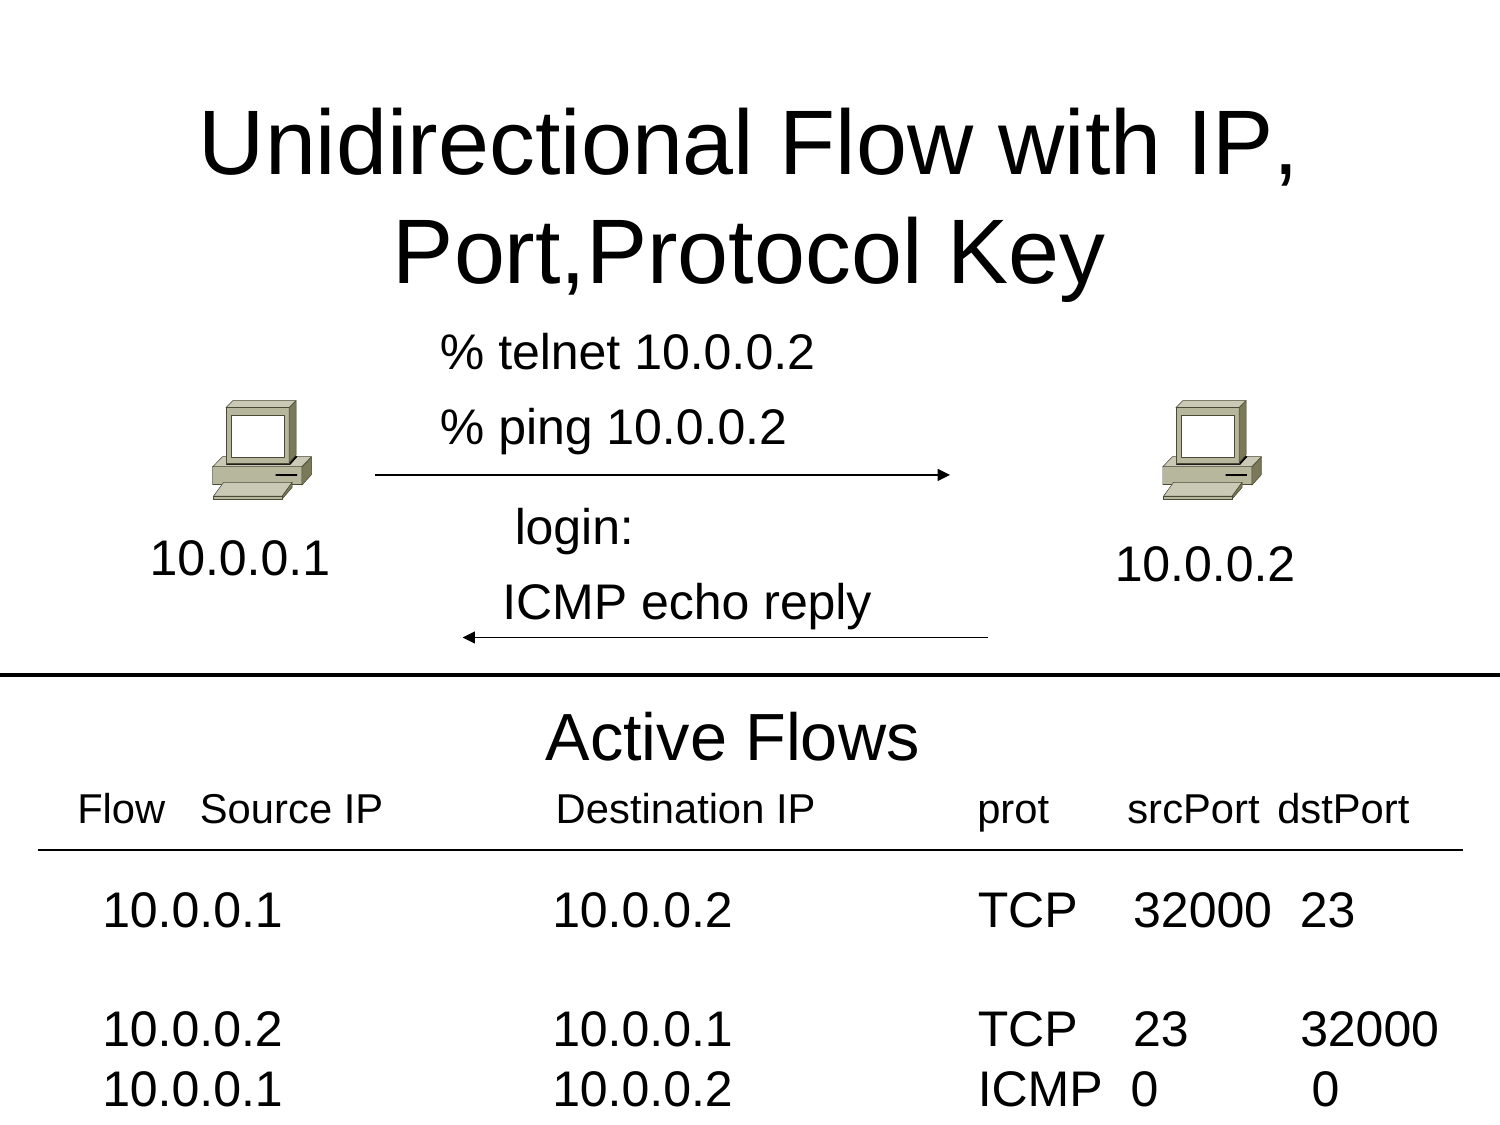

# Unidirectional Flow with IP, Port,Protocol Key
% telnet 10.0.0.2
% ping 10.0.0.2
login:
10.0.0.1
10.0.0.2
ICMP echo reply
 Active Flows
Flow Source IP Destination IP		prot	srcPort	dstPort
10.0.0.1		10.0.0.2	 TCP 32000 23
10.0.0.2		10.0.0.1	 TCP 23 32000
10.0.0.1		10.0.0.2	 ICMP 0 0
10.0.0.2		10.0.0.1	 ICMP 0 0